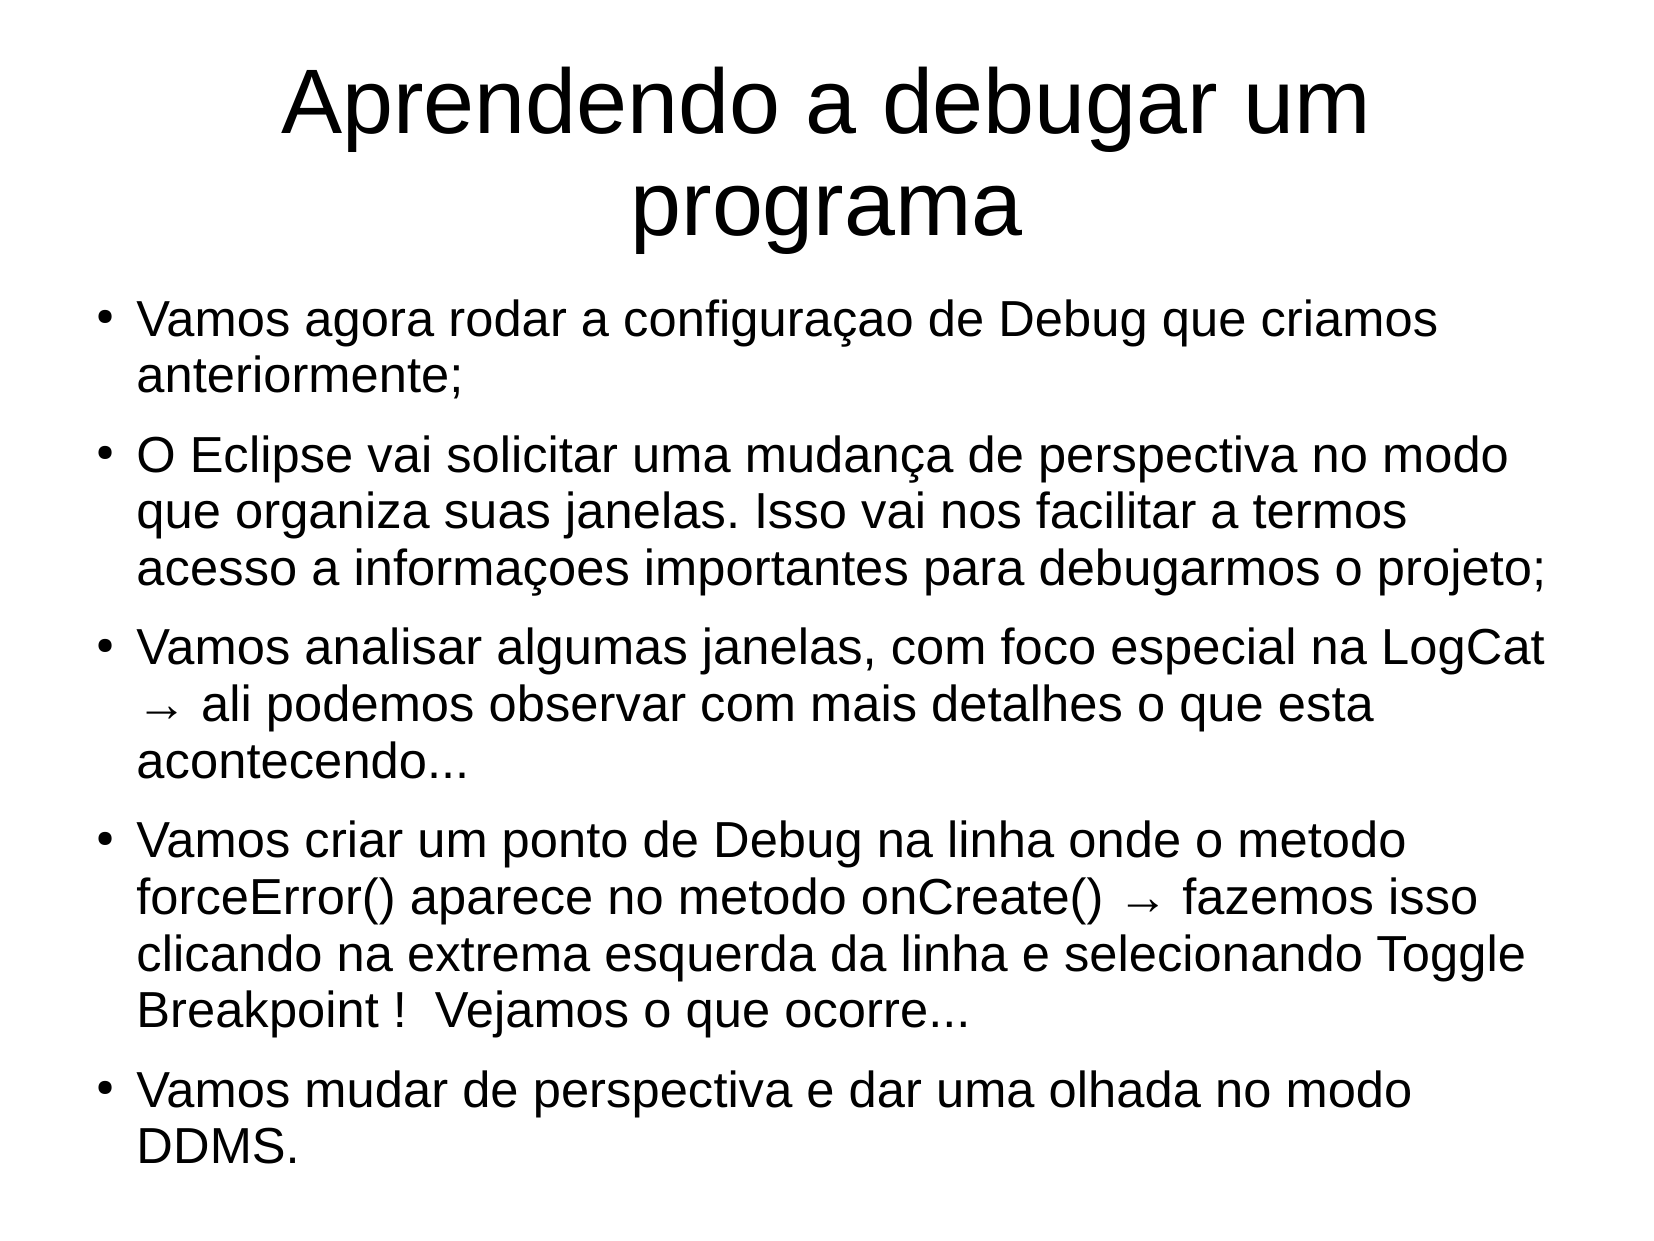

# Aprendendo a debugar um programa
Vamos agora rodar a configuraçao de Debug que criamos anteriormente;
O Eclipse vai solicitar uma mudança de perspectiva no modo que organiza suas janelas. Isso vai nos facilitar a termos acesso a informaçoes importantes para debugarmos o projeto;
Vamos analisar algumas janelas, com foco especial na LogCat → ali podemos observar com mais detalhes o que esta acontecendo...
Vamos criar um ponto de Debug na linha onde o metodo forceError() aparece no metodo onCreate() → fazemos isso clicando na extrema esquerda da linha e selecionando Toggle Breakpoint ! Vejamos o que ocorre...
Vamos mudar de perspectiva e dar uma olhada no modo DDMS.